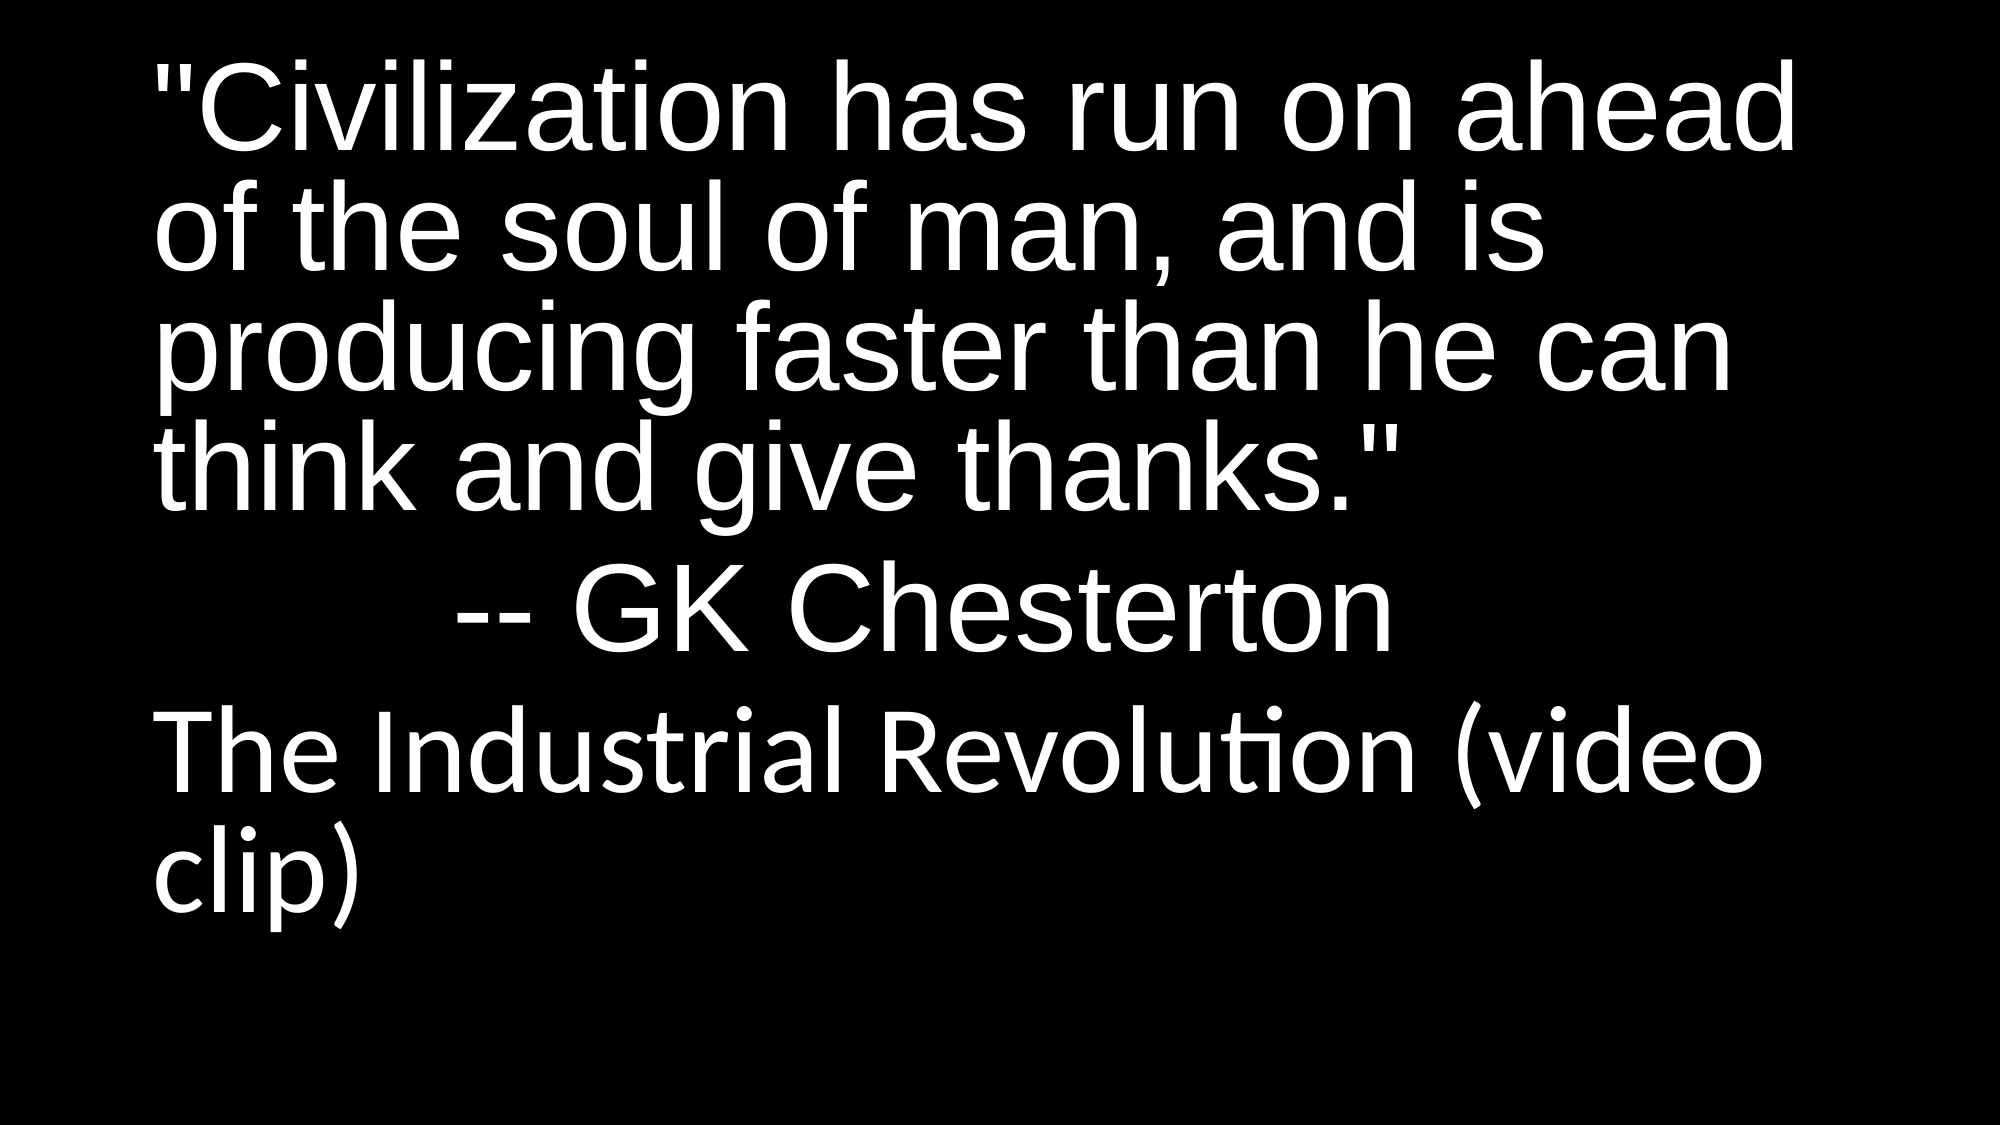

# "Civilization has run on ahead of the soul of man, and is producing faster than he can think and﻿ give thanks."
				-- GK Chesterton
The Industrial Revolution (video clip)